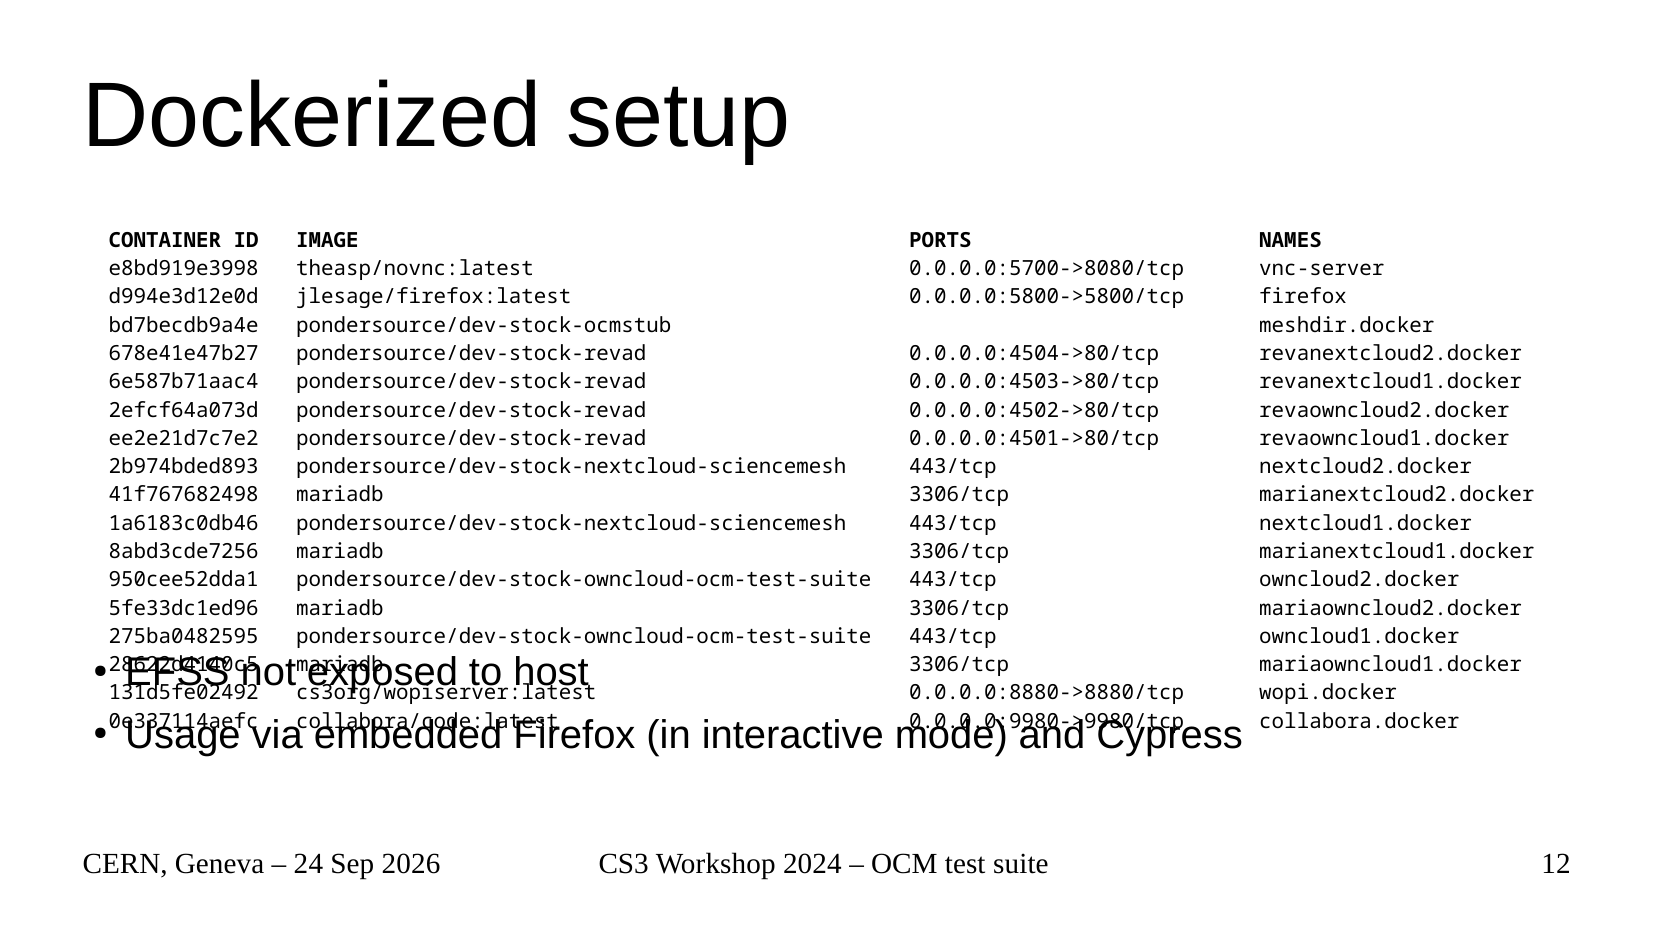

# Dockerized setup
CONTAINER ID IMAGE PORTS NAMES
e8bd919e3998 theasp/novnc:latest 0.0.0.0:5700->8080/tcp vnc-server
d994e3d12e0d jlesage/firefox:latest 0.0.0.0:5800->5800/tcp firefox
bd7becdb9a4e pondersource/dev-stock-ocmstub meshdir.docker
678e41e47b27 pondersource/dev-stock-revad 0.0.0.0:4504->80/tcp revanextcloud2.docker
6e587b71aac4 pondersource/dev-stock-revad 0.0.0.0:4503->80/tcp revanextcloud1.docker
2efcf64a073d pondersource/dev-stock-revad 0.0.0.0:4502->80/tcp revaowncloud2.docker
ee2e21d7c7e2 pondersource/dev-stock-revad 0.0.0.0:4501->80/tcp revaowncloud1.docker
2b974bded893 pondersource/dev-stock-nextcloud-sciencemesh 443/tcp nextcloud2.docker
41f767682498 mariadb 3306/tcp marianextcloud2.docker
1a6183c0db46 pondersource/dev-stock-nextcloud-sciencemesh 443/tcp nextcloud1.docker
8abd3cde7256 mariadb 3306/tcp marianextcloud1.docker
950cee52dda1 pondersource/dev-stock-owncloud-ocm-test-suite 443/tcp owncloud2.docker
5fe33dc1ed96 mariadb 3306/tcp mariaowncloud2.docker
275ba0482595 pondersource/dev-stock-owncloud-ocm-test-suite 443/tcp owncloud1.docker
28622d4140c5 mariadb 3306/tcp mariaowncloud1.docker
131d5fe02492 cs3org/wopiserver:latest 0.0.0.0:8880->8880/tcp wopi.docker
0e337114aefc collabora/code:latest 0.0.0.0:9980->9980/tcp collabora.docker
EFSS not exposed to host
Usage via embedded Firefox (in interactive mode) and Cypress
12